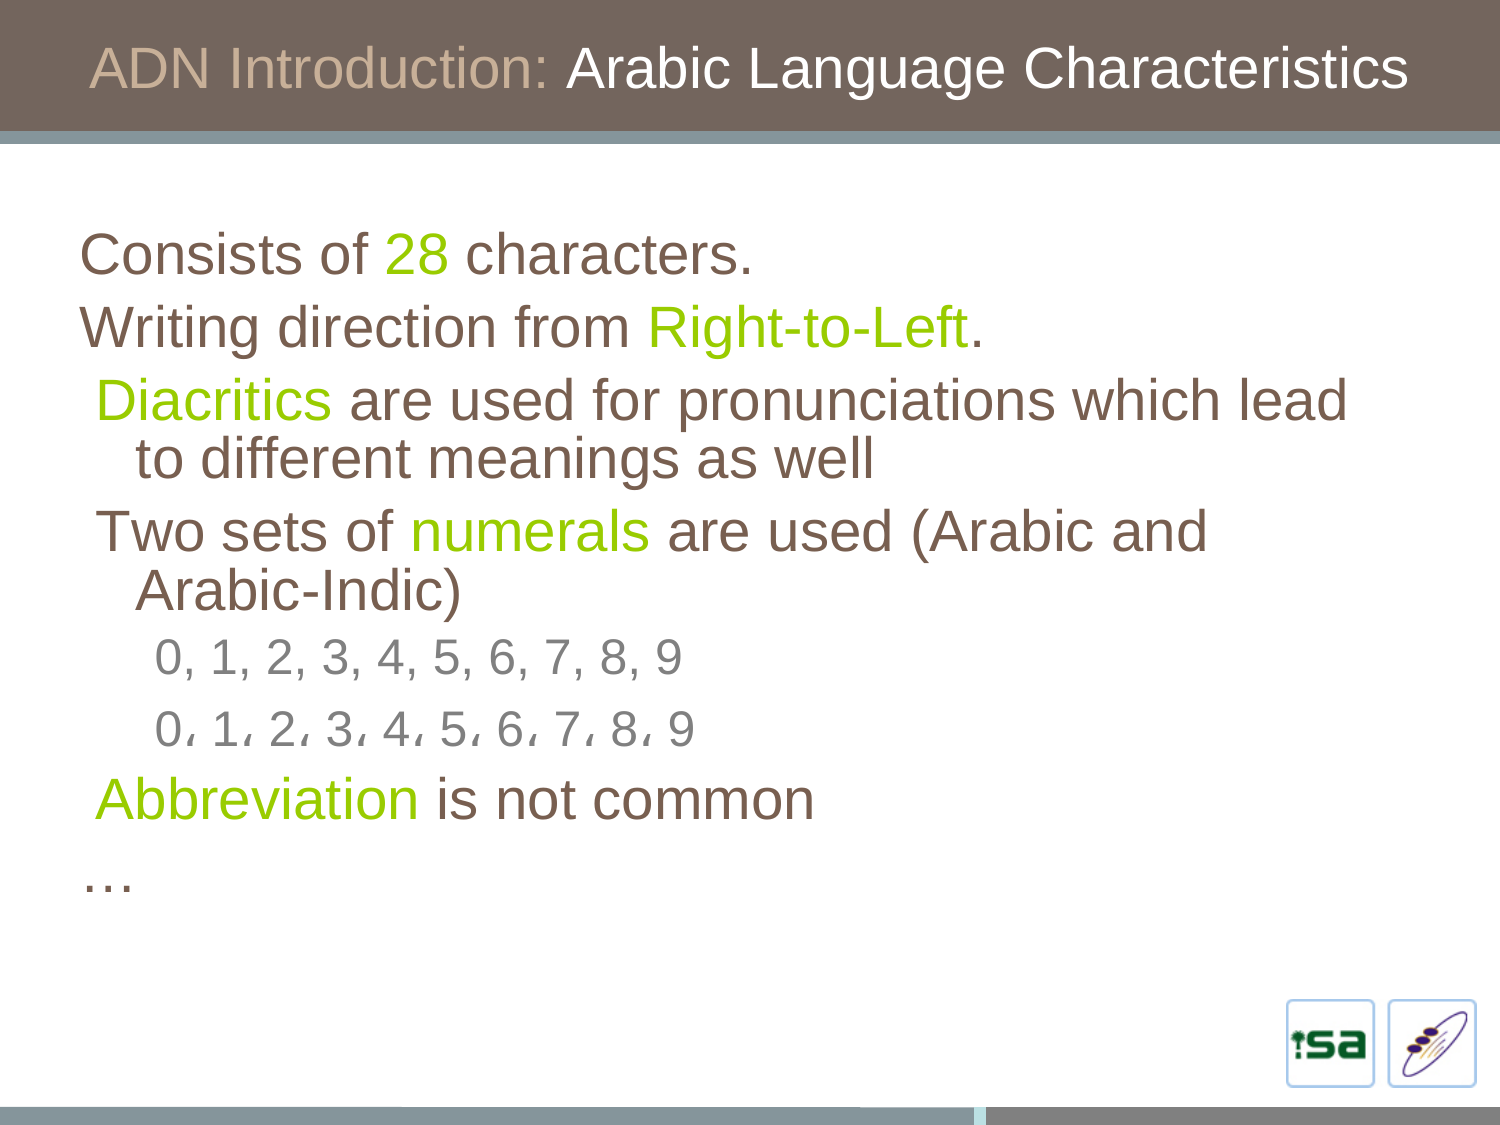

ADN Introduction: Arabic Language Characteristics
# Consists of 28 characters.
Writing direction from Right-to-Left.
 Diacritics are used for pronunciations which lead to different meanings as well
 Two sets of numerals are used (Arabic and Arabic-Indic)
0, 1, 2, 3, 4, 5, 6, 7, 8, 9
0، 1، 2، 3، 4، 5، 6، 7، 8، 9
 Abbreviation is not common
…